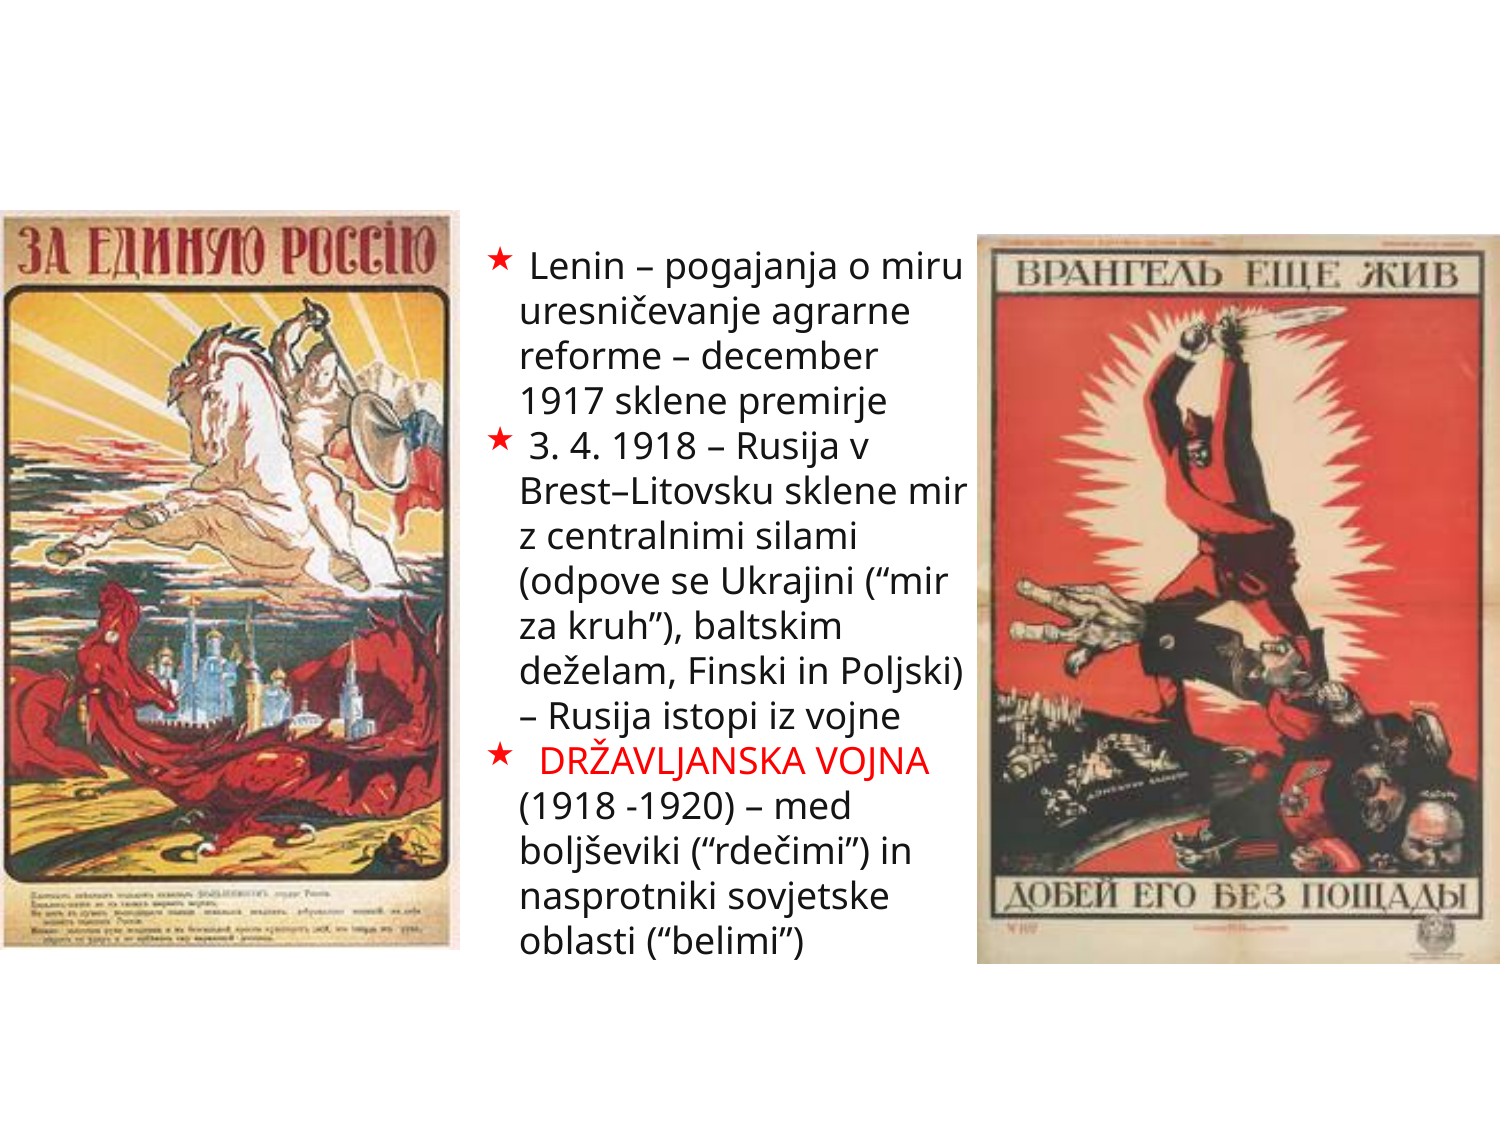

Lenin – pogajanja o miru uresničevanje agrarne reforme – december 1917 sklene premirje
 3. 4. 1918 – Rusija v Brest–Litovsku sklene mir z centralnimi silami (odpove se Ukrajini (“mir za kruh”), baltskim deželam, Finski in Poljski) – Rusija istopi iz vojne
 DRŽAVLJANSKA VOJNA (1918 -1920) – med boljševiki (“rdečimi”) in nasprotniki sovjetske oblasti (“belimi”)